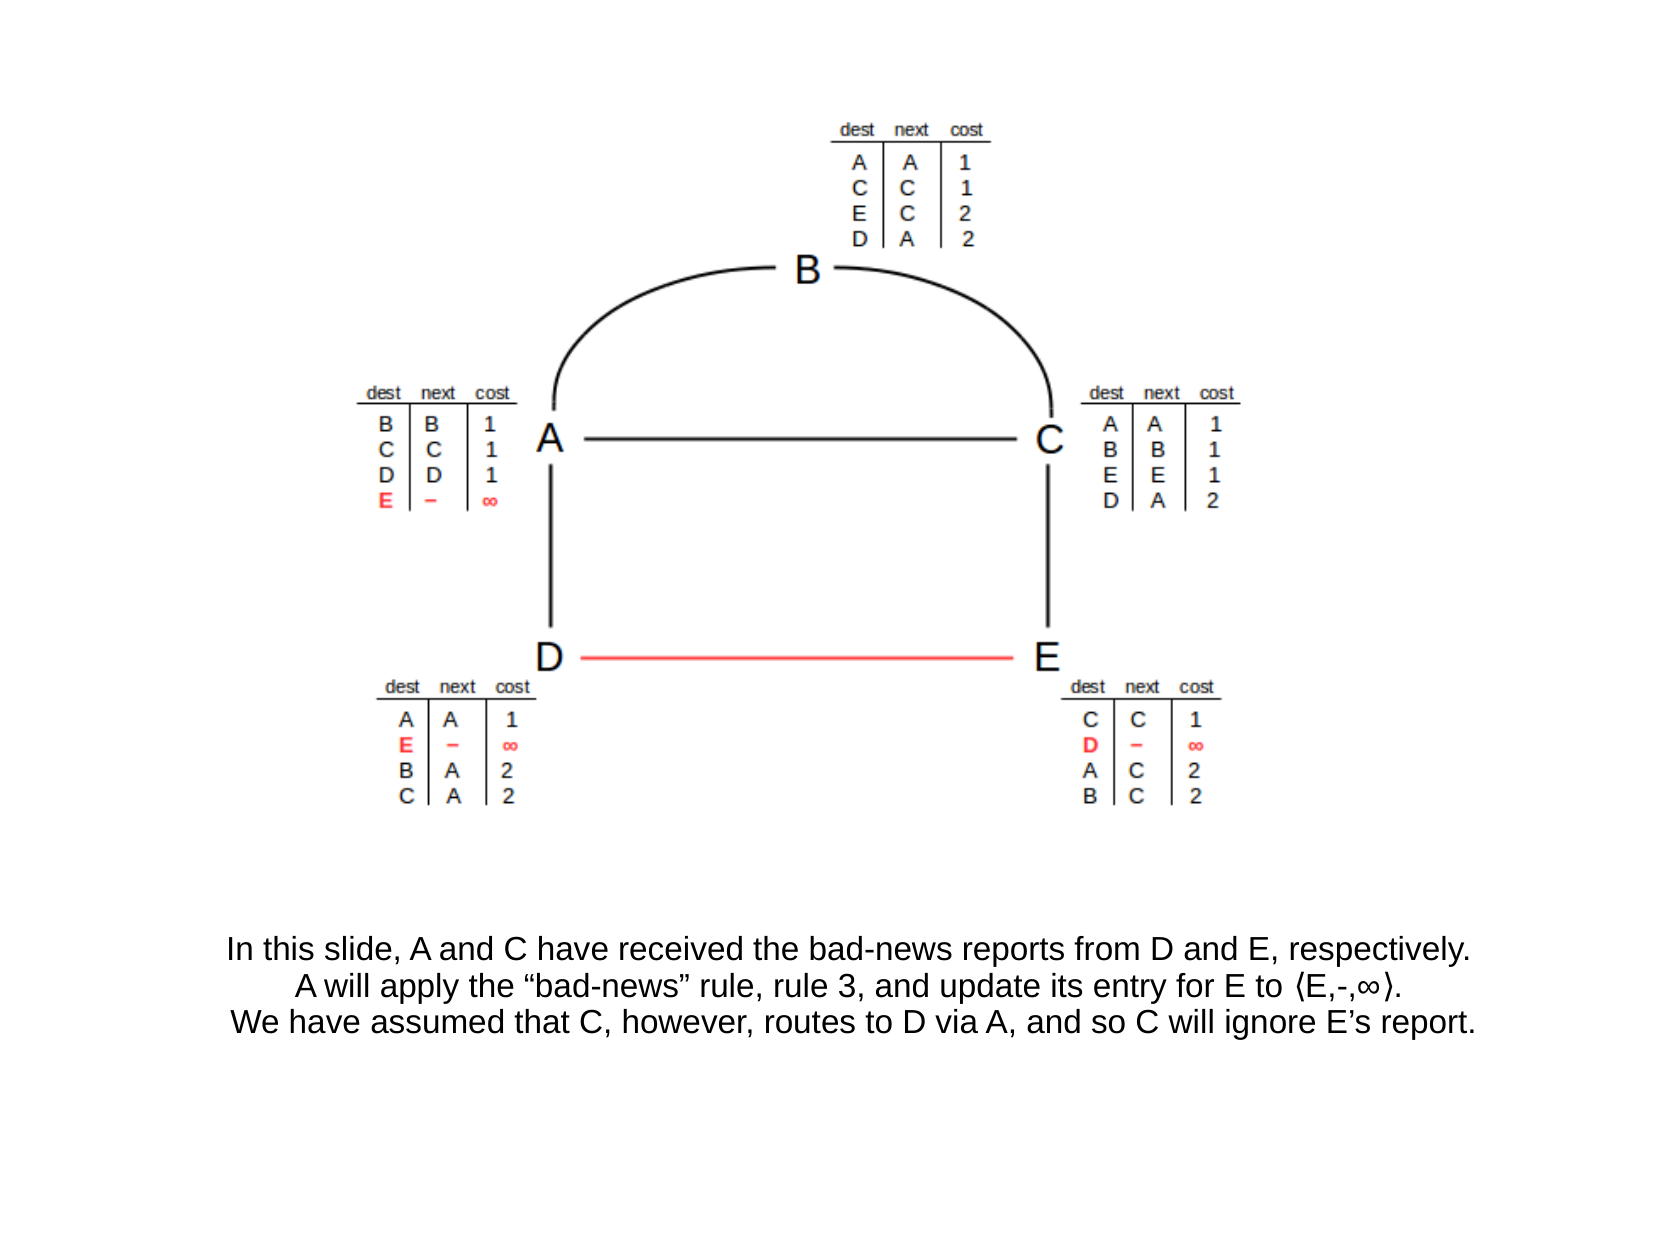

# In this slide, A and C have received the bad-news reports from D and E, respectively. A will apply the “bad-news” rule, rule 3, and update its entry for E to ⟨E,-,∞⟩. We have assumed that C, however, routes to D via A, and so C will ignore E’s report.